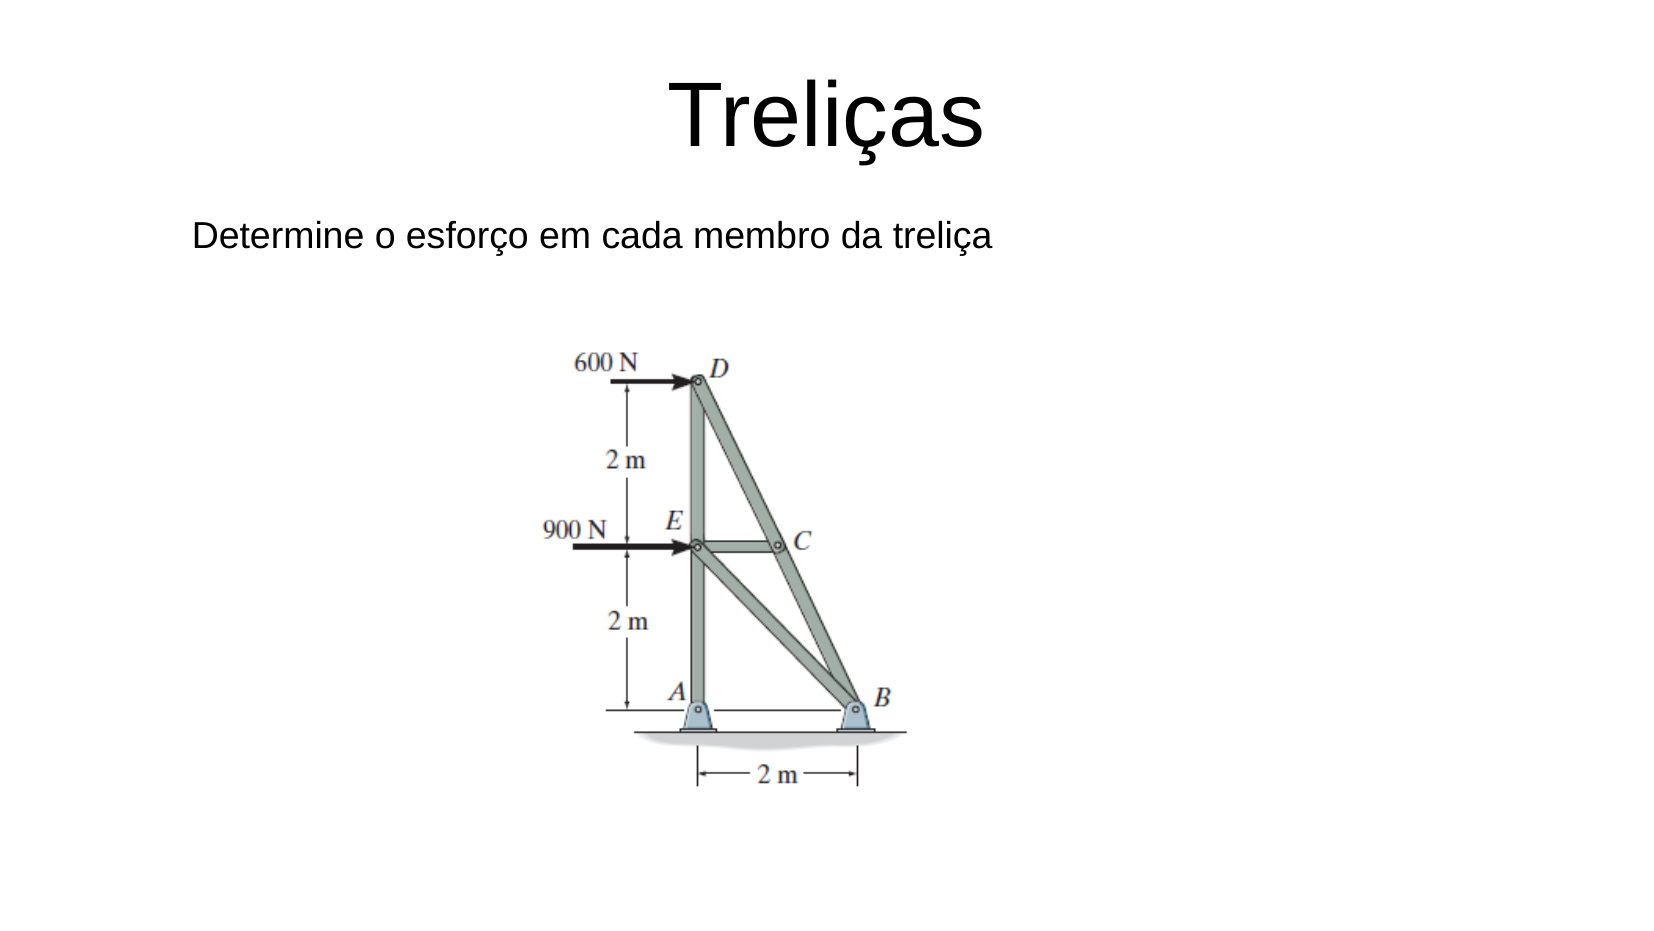

# Treliças
Determine o esforço em cada membro da treliça